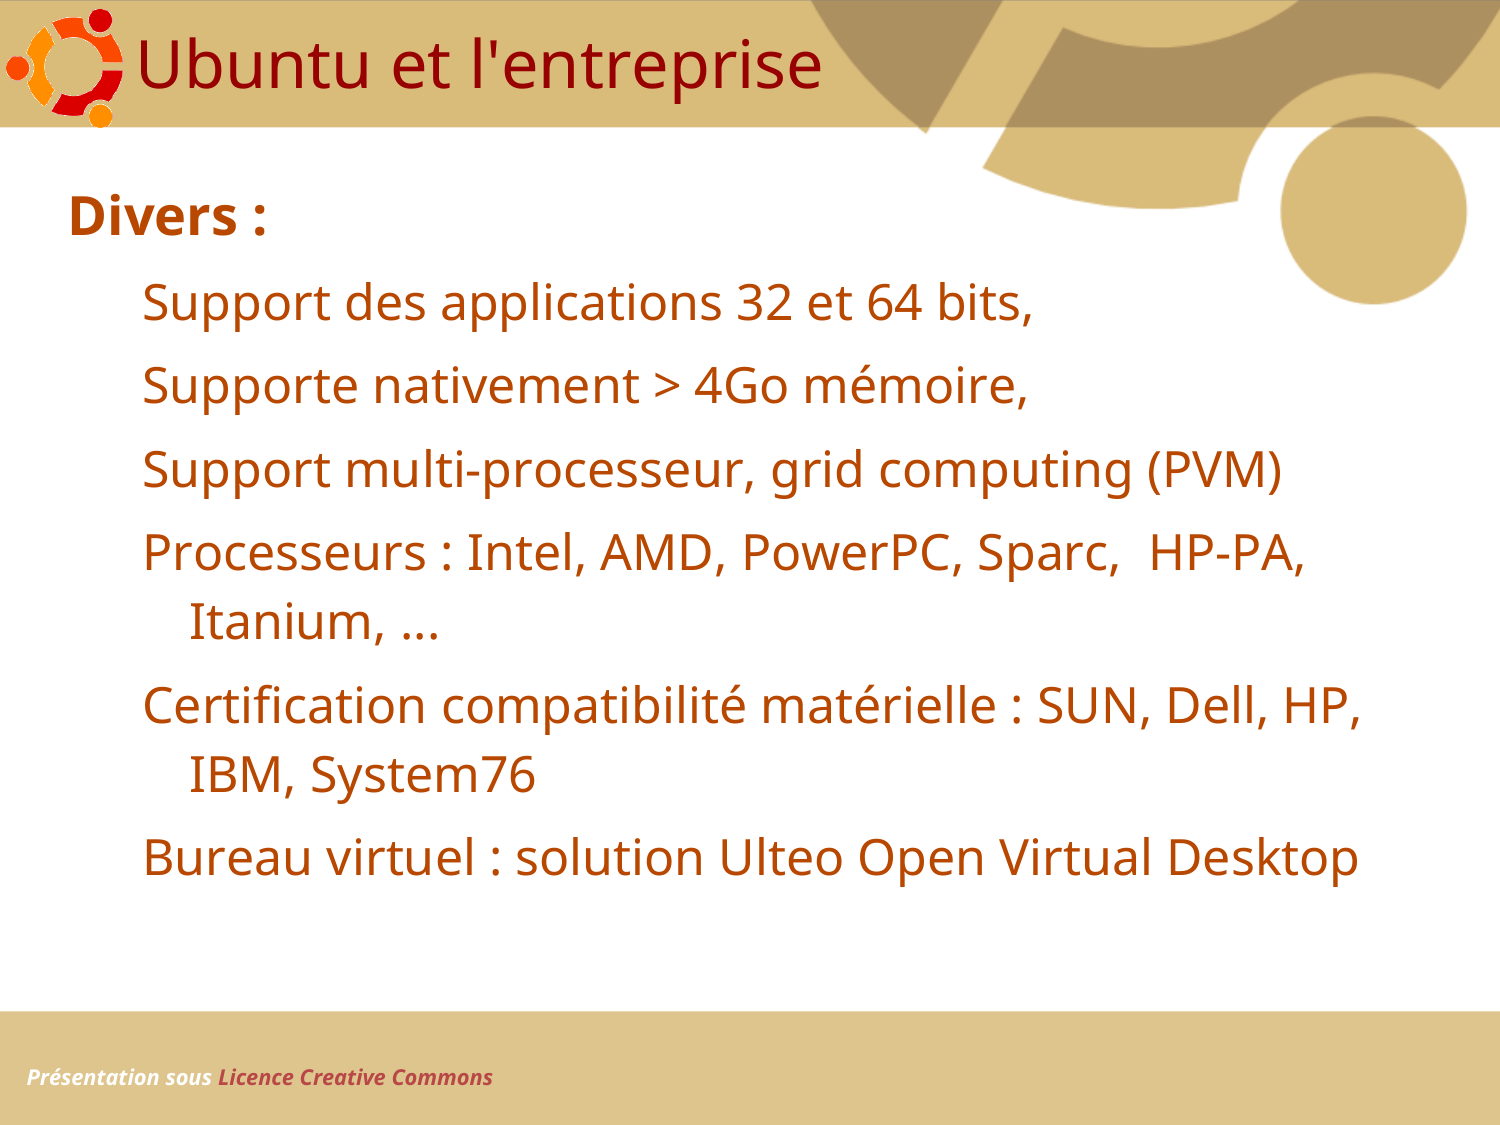

# Ubuntu et l'entreprise
Divers :
Support des applications 32 et 64 bits,
Supporte nativement > 4Go mémoire,
Support multi-processeur, grid computing (PVM)
Processeurs : Intel, AMD, PowerPC, Sparc, HP-PA, Itanium, ...
Certification compatibilité matérielle : SUN, Dell, HP, IBM, System76
Bureau virtuel : solution Ulteo Open Virtual Desktop